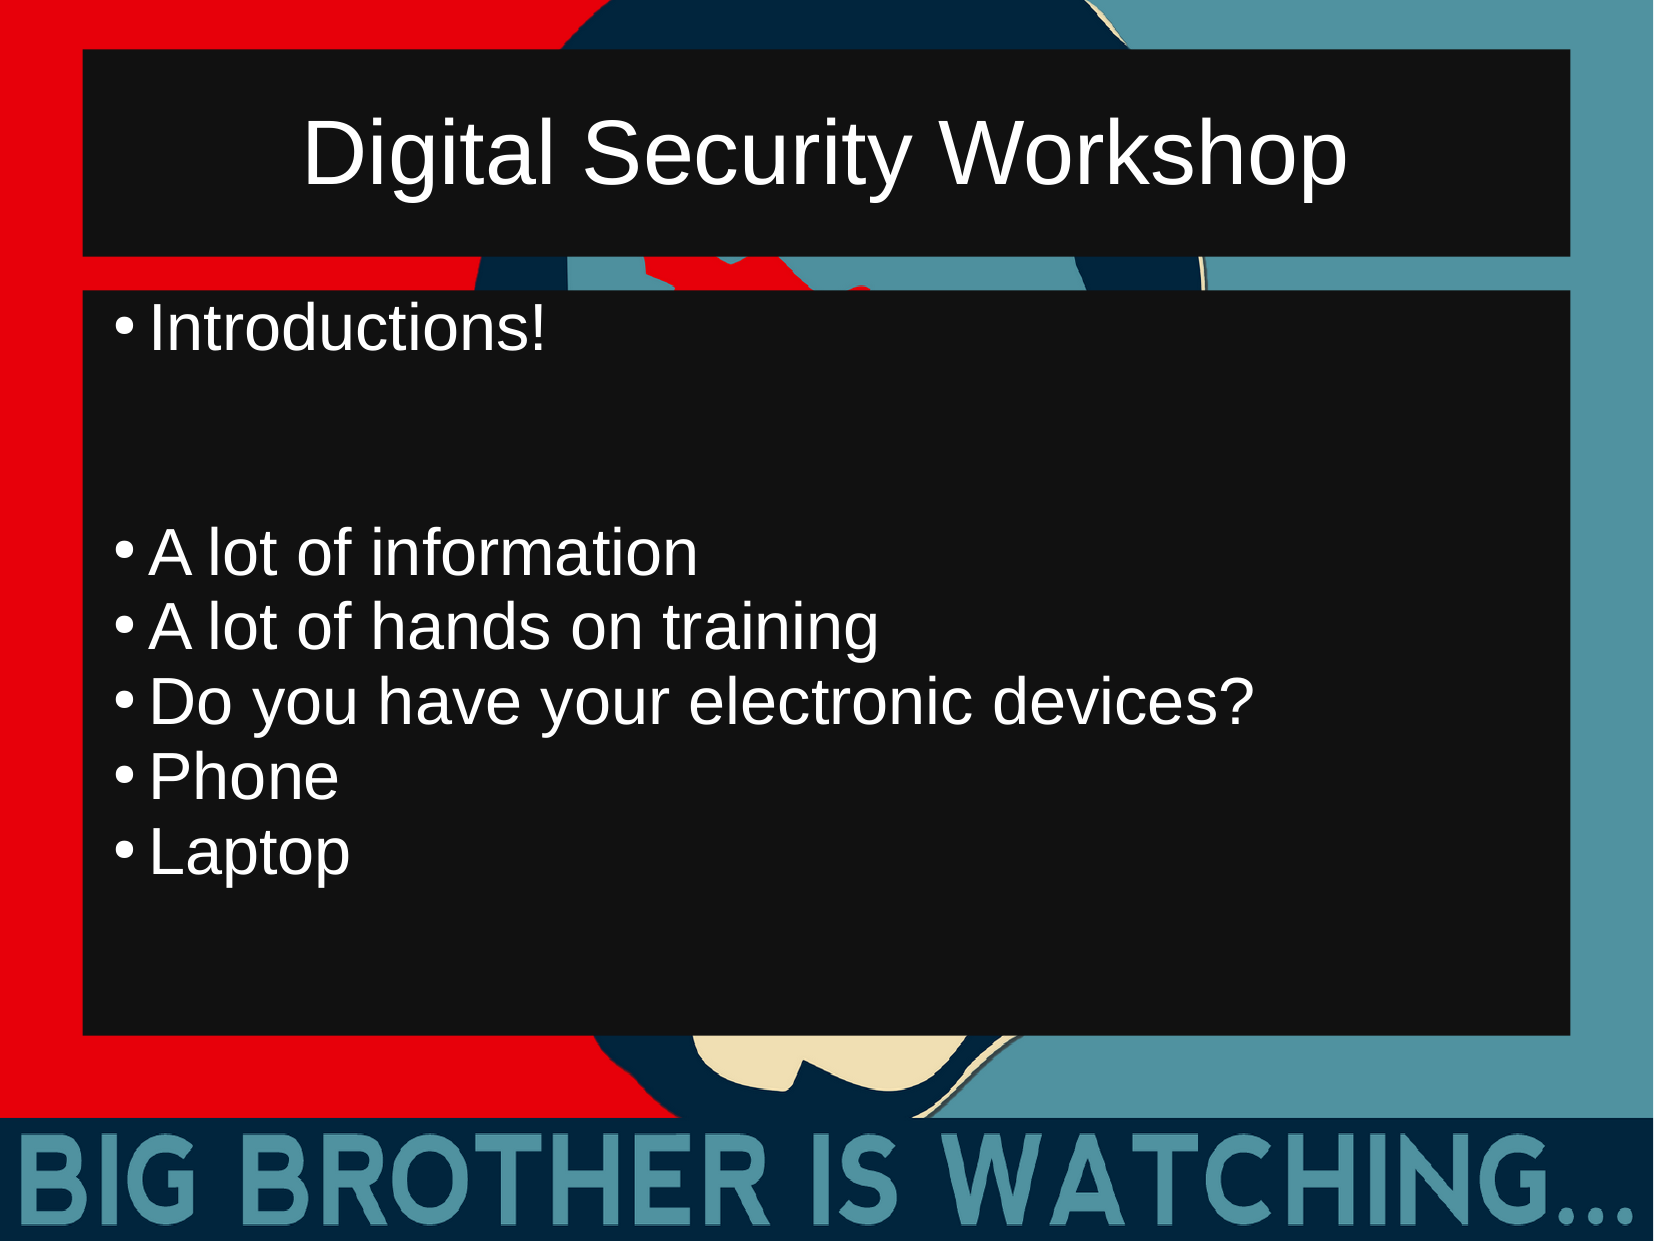

# Digital Security Workshop
Introductions!
A lot of information
A lot of hands on training
Do you have your electronic devices?
Phone
Laptop